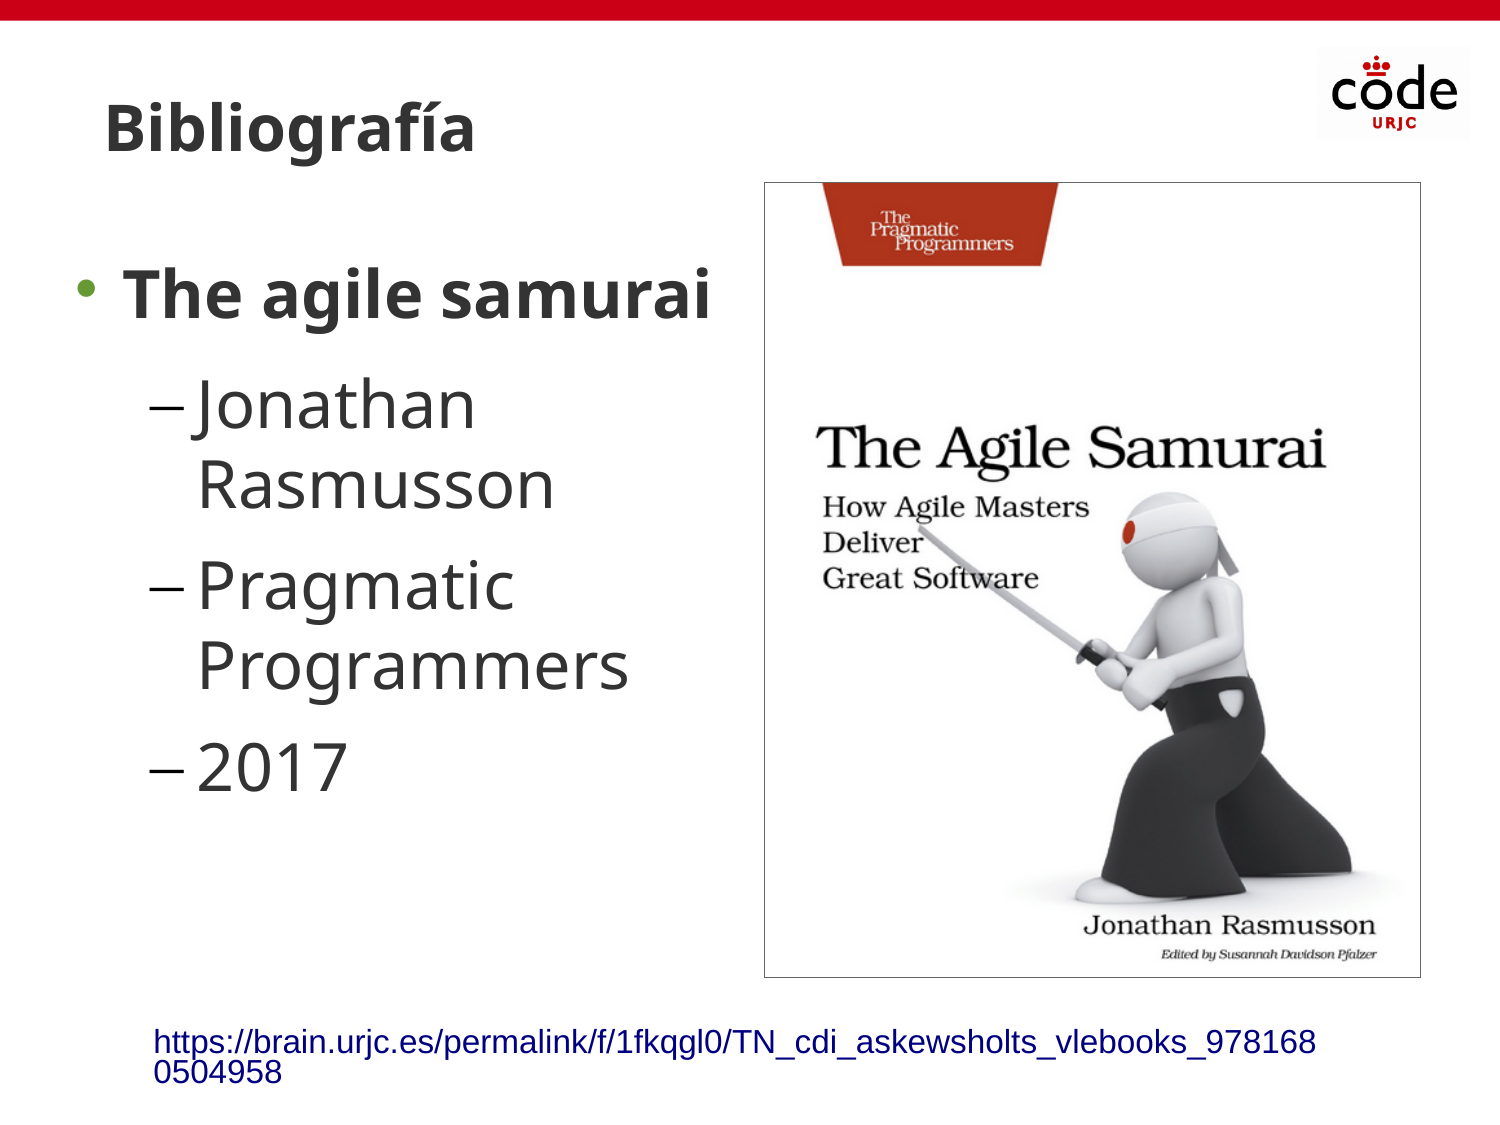

# Bibliografía
The agile samurai
Jonathan Rasmusson
Pragmatic Programmers
2017
https://brain.urjc.es/permalink/f/1fkqgl0/TN_cdi_askewsholts_vlebooks_9781680504958